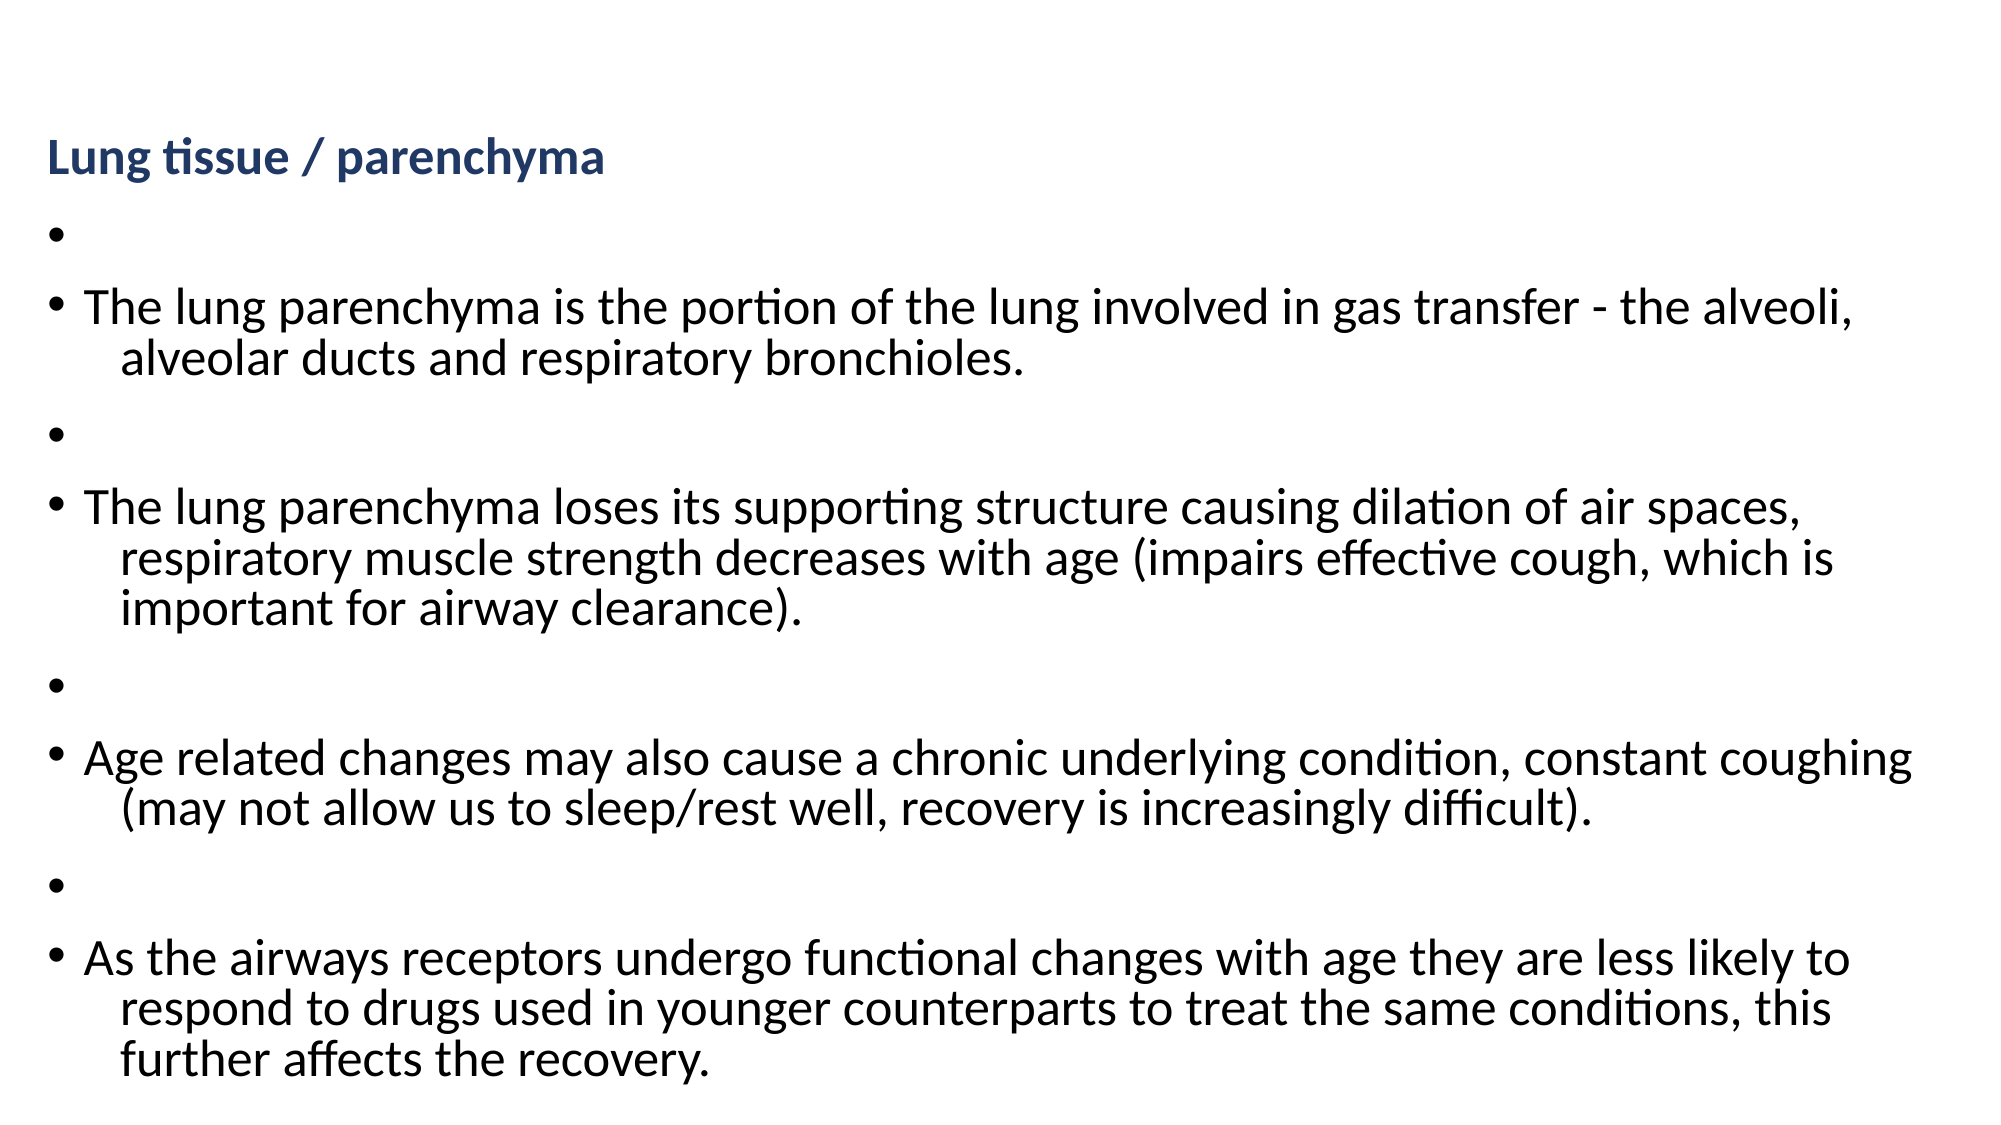

# Lung tissue / parenchyma
The lung parenchyma is the portion of the lung involved in gas transfer - the alveoli, alveolar ducts and respiratory bronchioles.
The lung parenchyma loses its supporting structure causing dilation of air spaces, respiratory muscle strength decreases with age (impairs effective cough, which is important for airway clearance).
Age related changes may also cause a chronic underlying condition, constant coughing (may not allow us to sleep/rest well, recovery is increasingly difficult).
As the airways receptors undergo functional changes with age they are less likely to respond to drugs used in younger counterparts to treat the same conditions, this further affects the recovery.